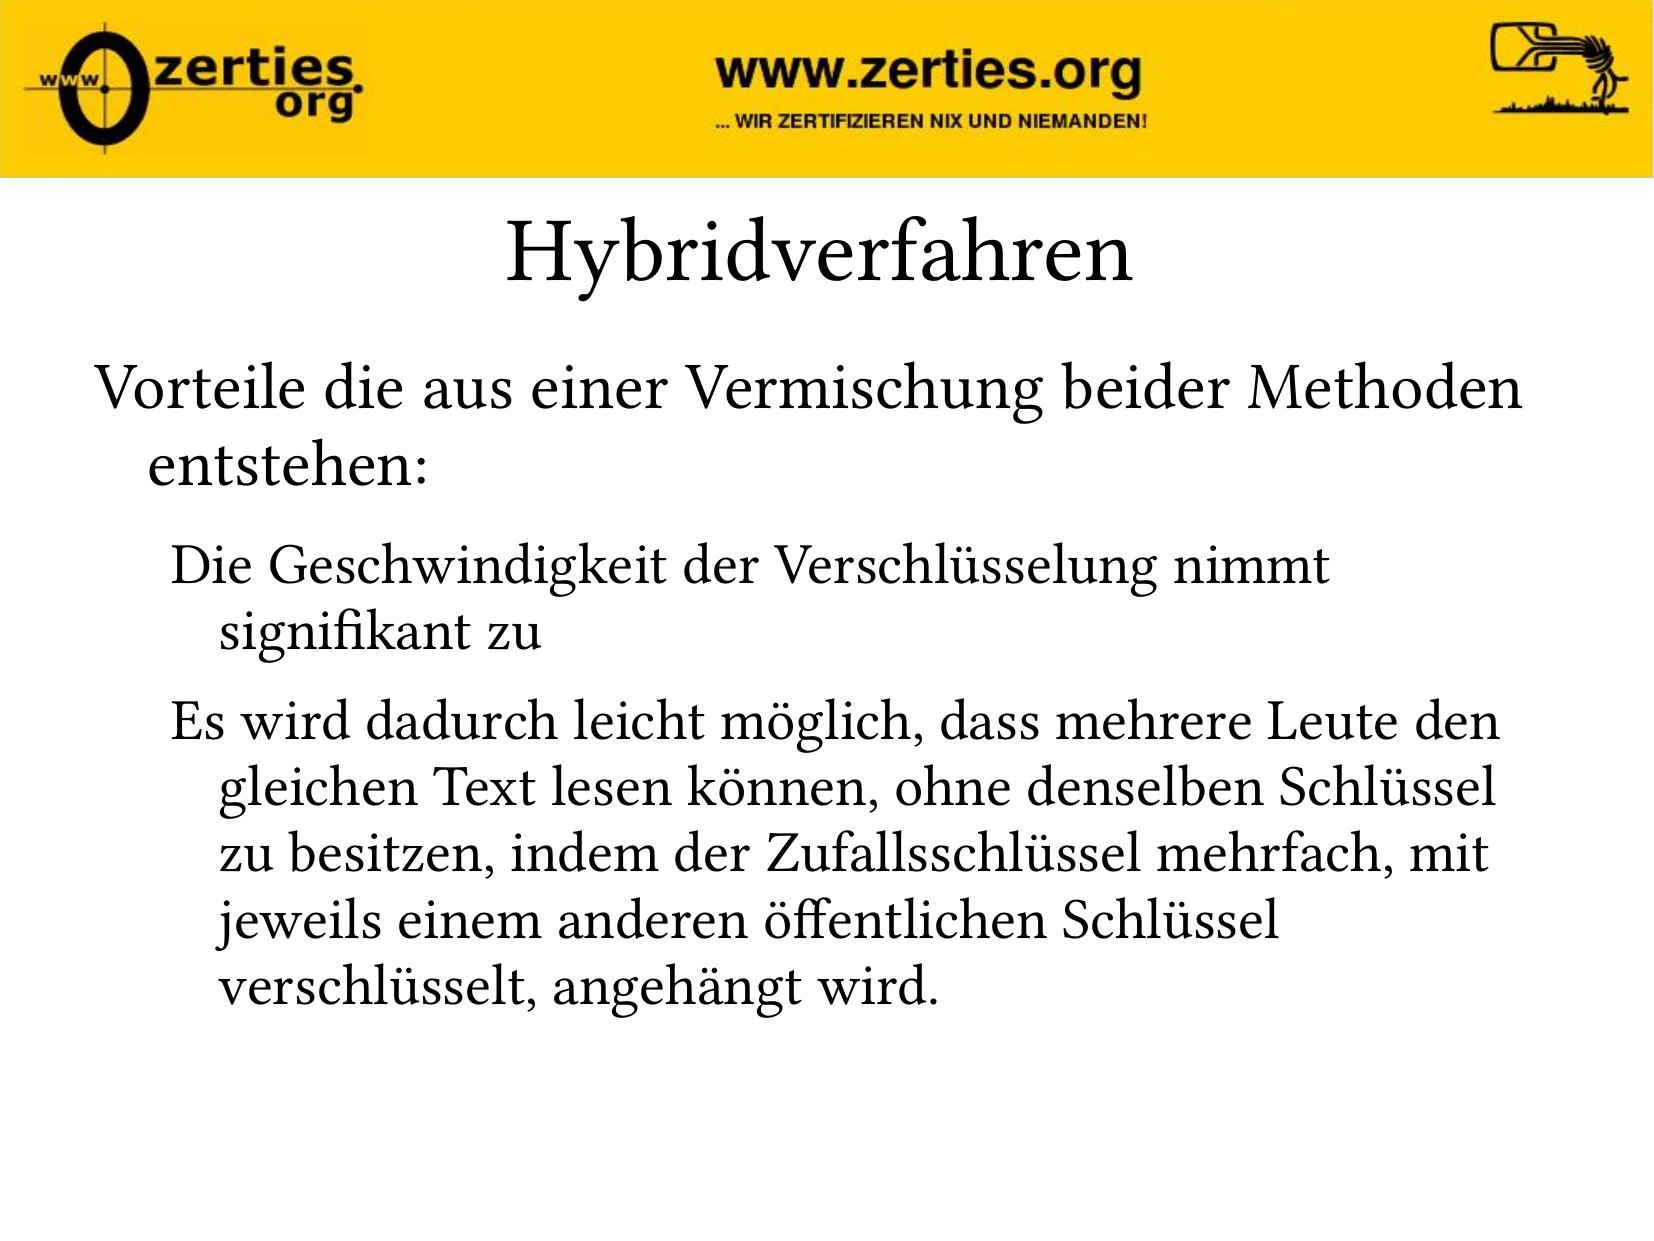

# Hybridverfahren
Vorteile die aus einer Vermischung beider Methoden entstehen:
Die Geschwindigkeit der Verschlüsselung nimmt signifikant zu
Es wird dadurch leicht möglich, dass mehrere Leute den gleichen Text lesen können, ohne denselben Schlüssel zu besitzen, indem der Zufallsschlüssel mehrfach, mit jeweils einem anderen öffentlichen Schlüssel verschlüsselt, angehängt wird.